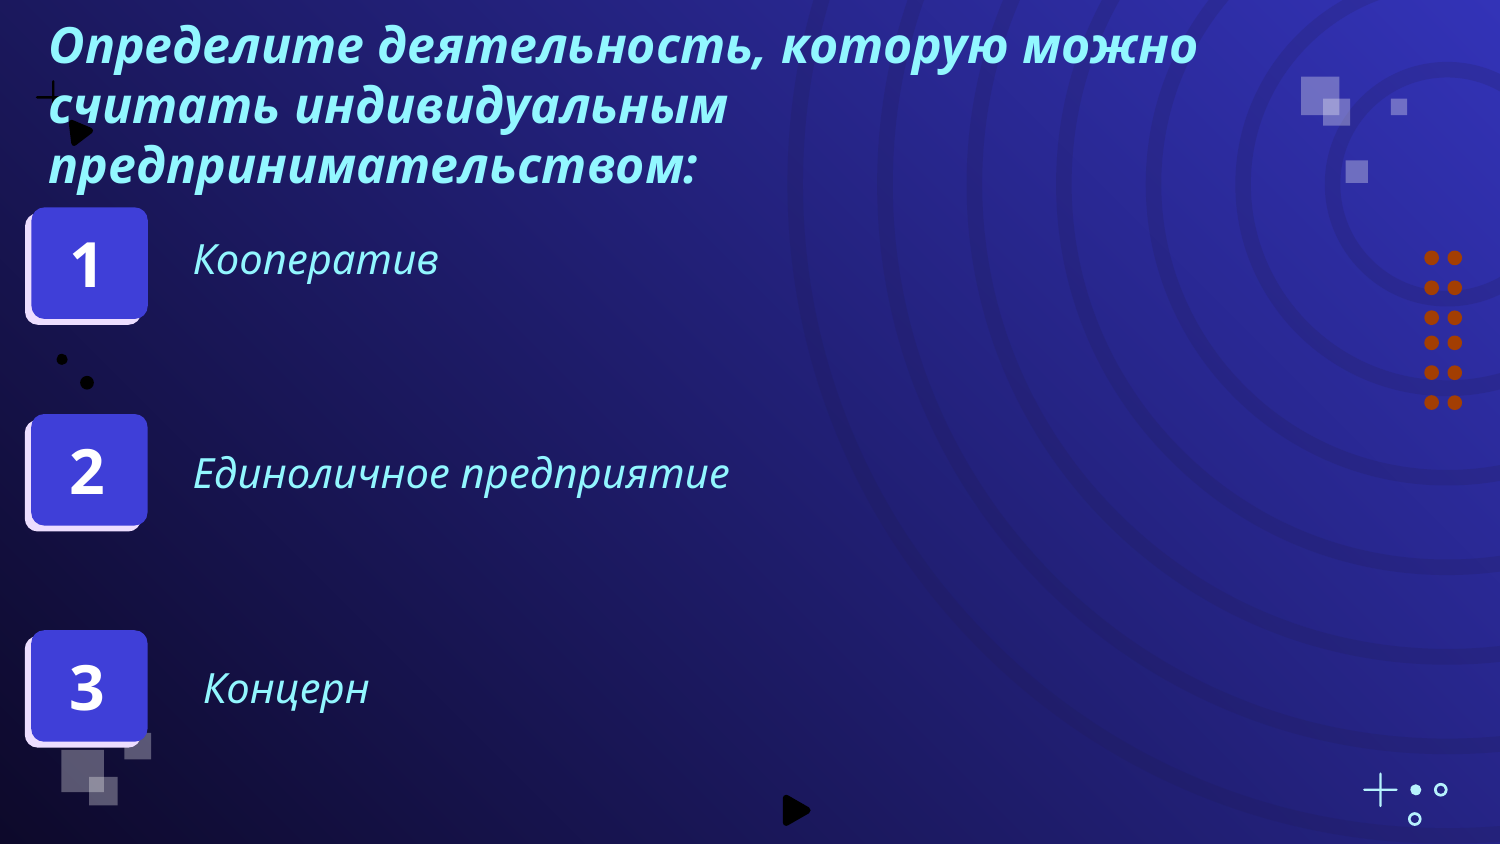

Определите деятельность, которую можно считать индивидуальным предпринимательством:
# Кооператив
1
Единоличное предприятие
2
3
 Концерн